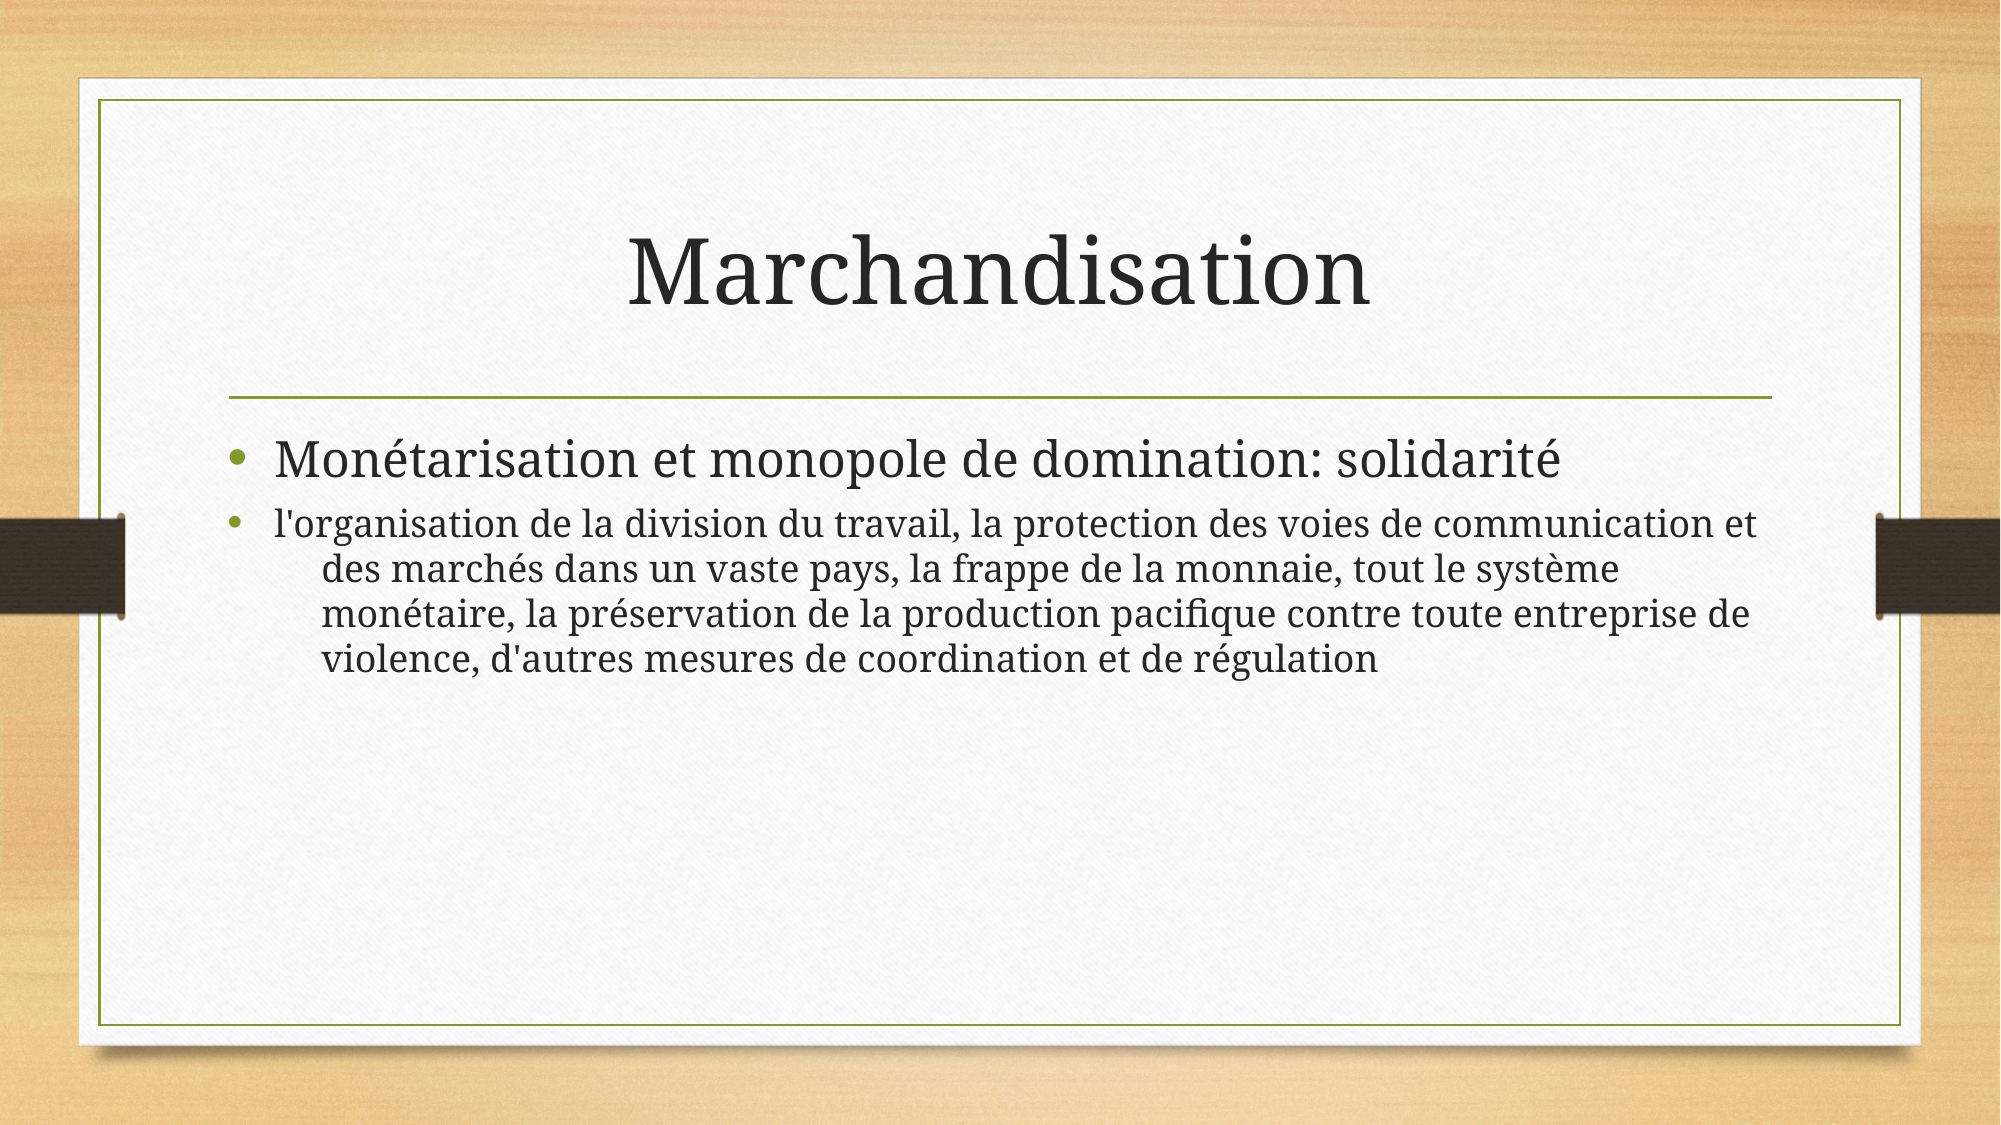

# Marchandisation
Monétarisation et monopole de domination: solidarité
l'organisation de la division du travail, la protection des voies de communication et des marchés dans un vaste pays, la frappe de la monnaie, tout le système monétaire, la préservation de la production pacifique contre toute entreprise de violence, d'autres mesures de coordination et de régulation